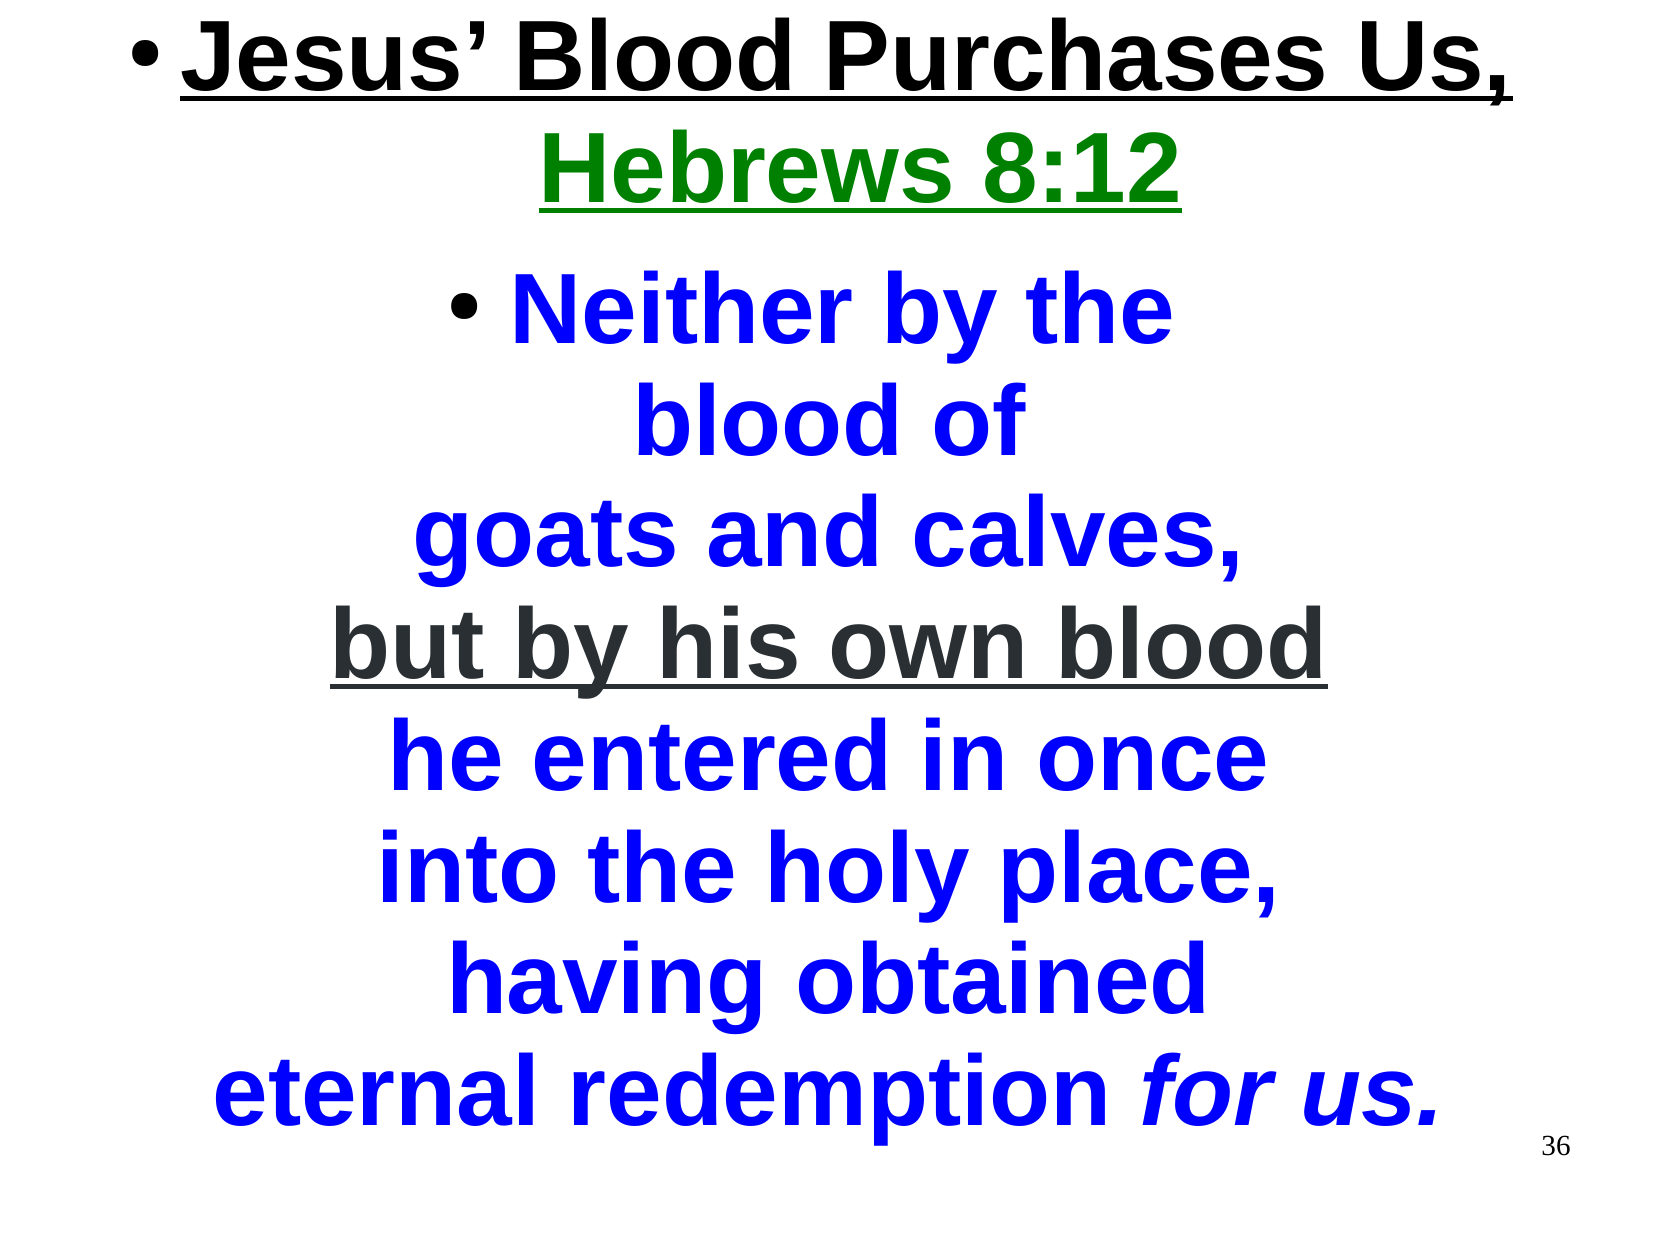

# Jesus’ Blood Purchases Us, Hebrews 8:12
 Neither by the
blood of
goats and calves,
but by his own blood
he entered in once
into the holy place,
having obtained
eternal redemption for us.
36